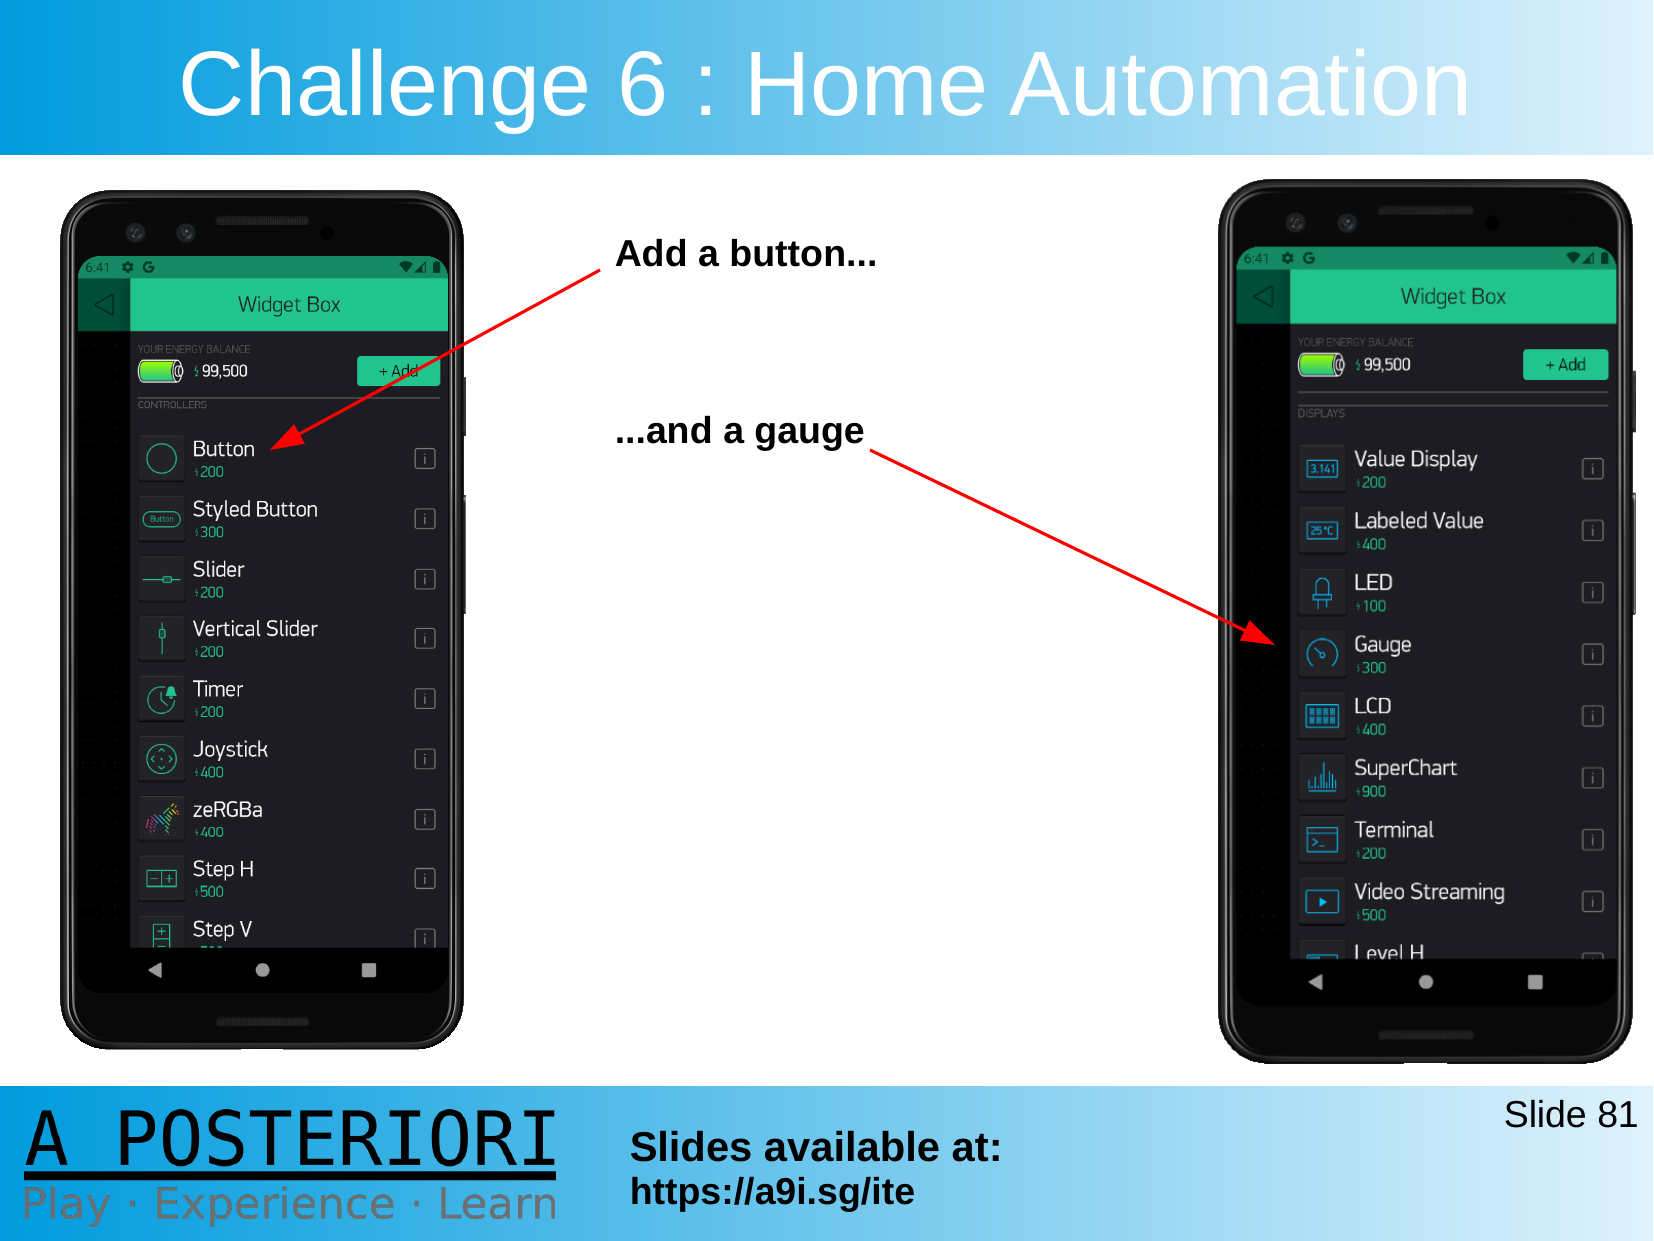

# Challenge 6 : Home Automation
Add a button...
...and a gauge